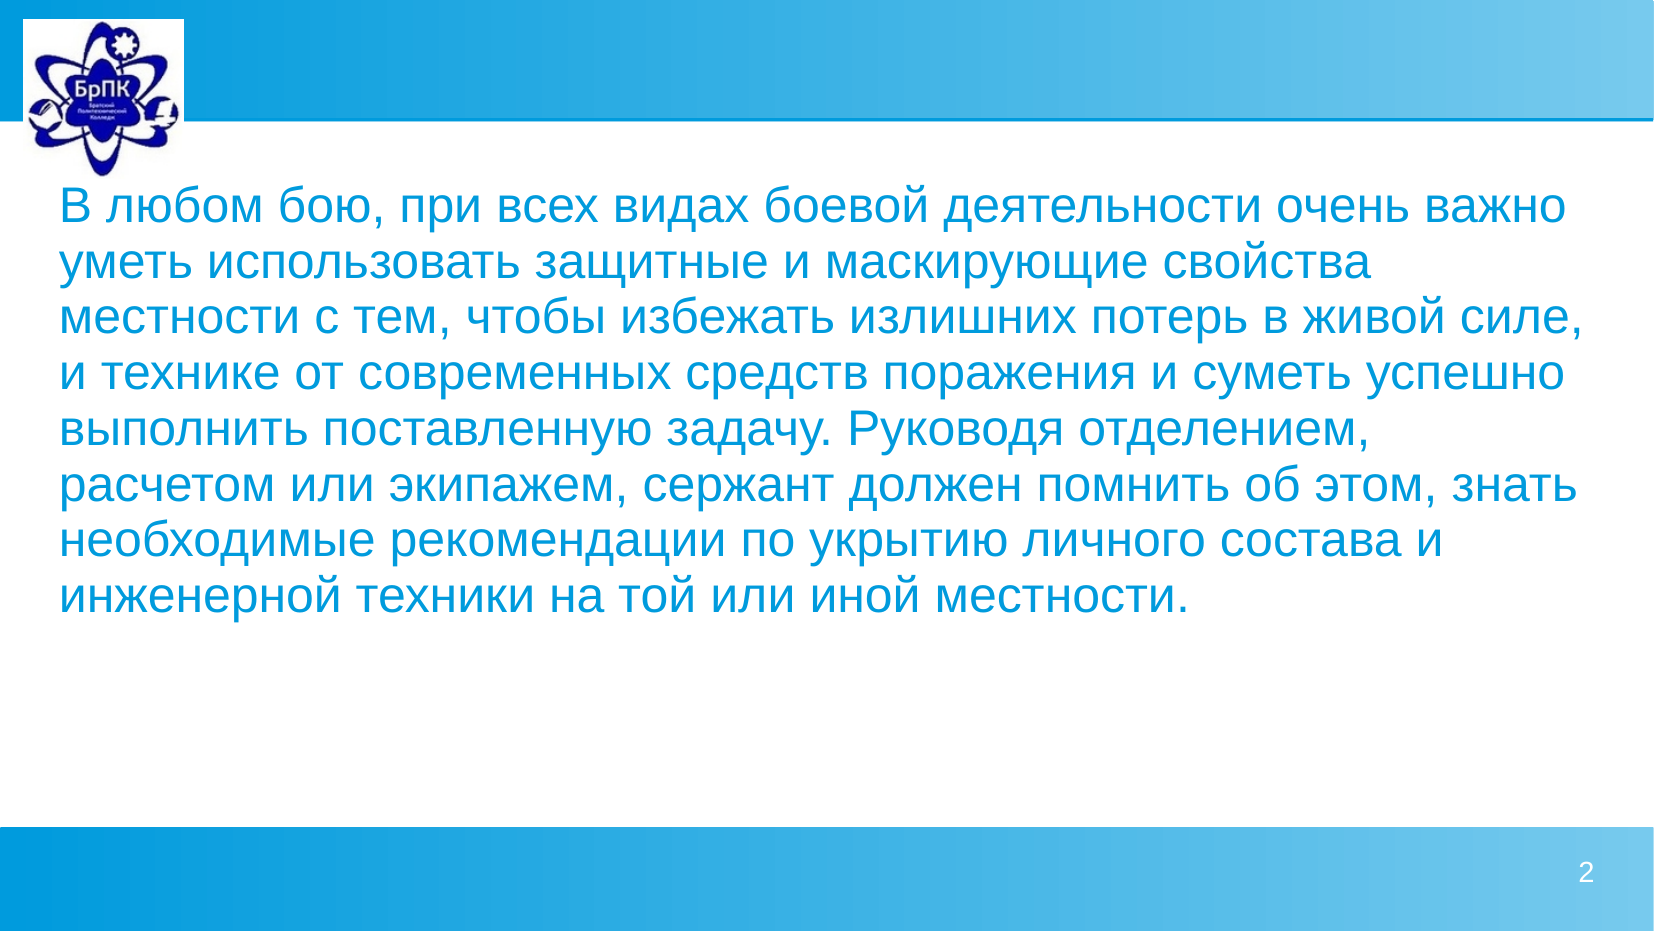

# В любом бою, при всех видах боевой деятельности очень важно уметь использовать защитные и маскирующие свойства местности с тем, чтобы избежать излишних потерь в живой силе, и технике от современных средств поражения и суметь успешно выполнить поставленную задачу. Руководя отделением, расчетом или экипажем, сержант должен помнить об этом, знать необходимые рекомендации по укрытию личного состава и инженерной техники на той или иной местности.
2